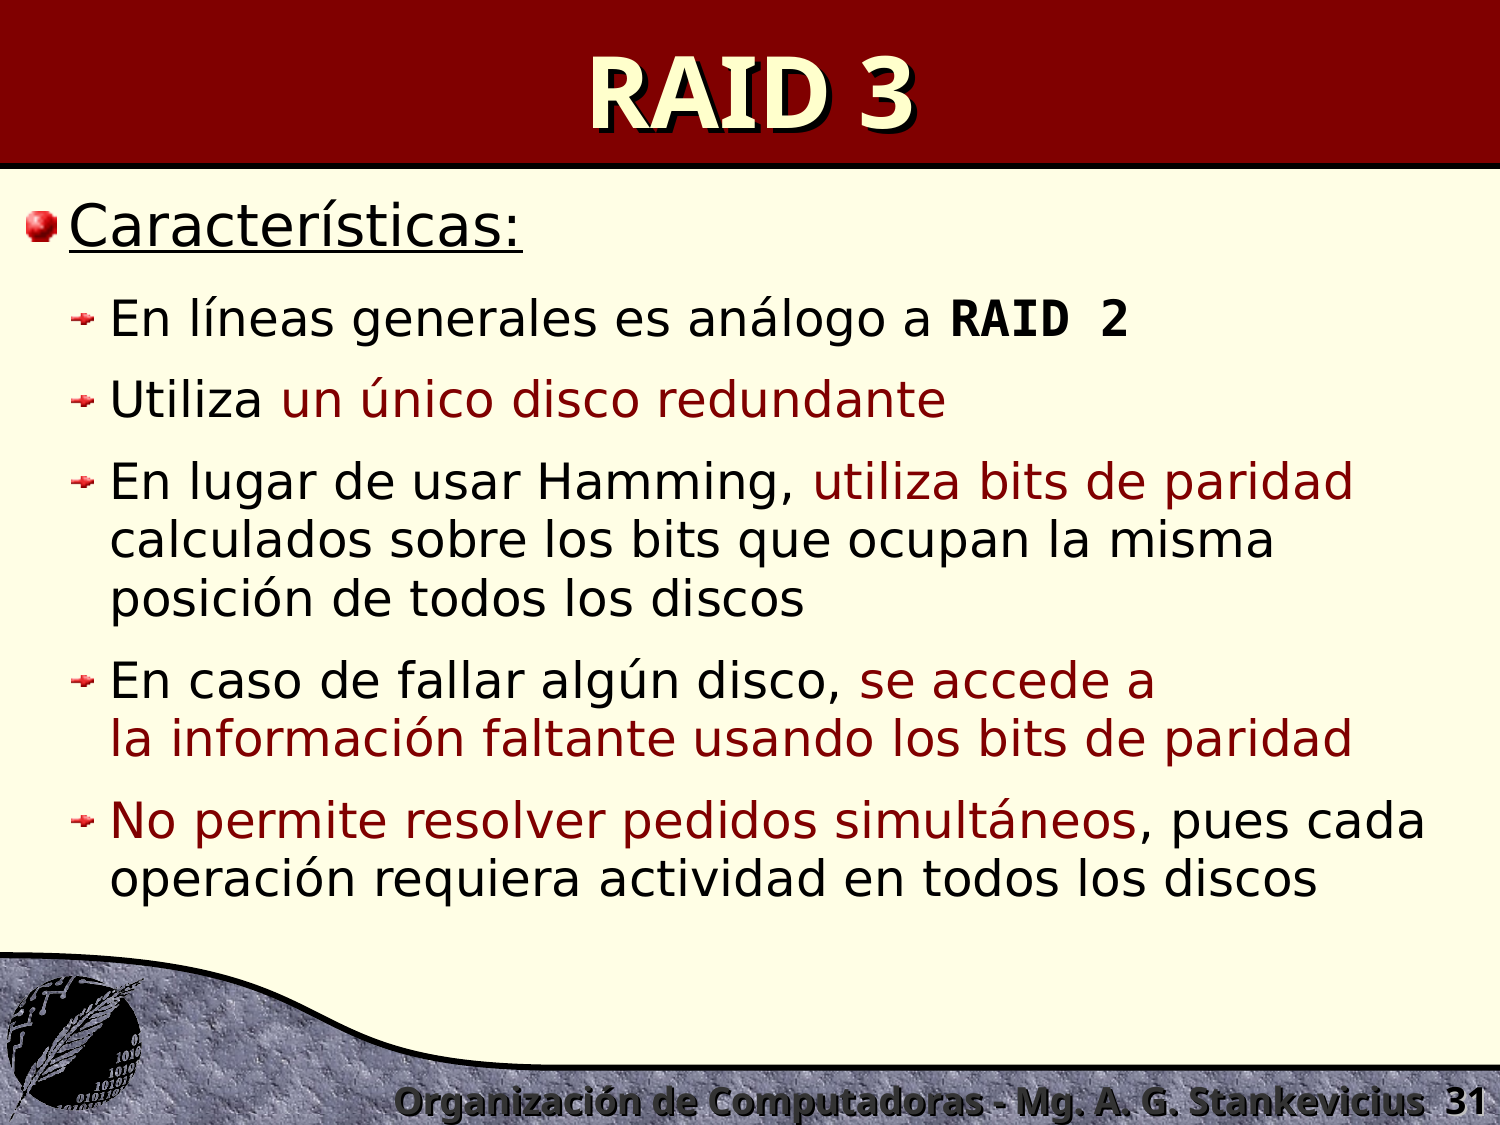

# RAID 3
Características:
En líneas generales es análogo a RAID 2
Utiliza un único disco redundante
En lugar de usar Hamming, utiliza bits de paridad calculados sobre los bits que ocupan la misma posición de todos los discos
En caso de fallar algún disco, se accede a
la información faltante usando los bits de paridad
No permite resolver pedidos simultáneos, pues cada operación requiera actividad en todos los discos
31